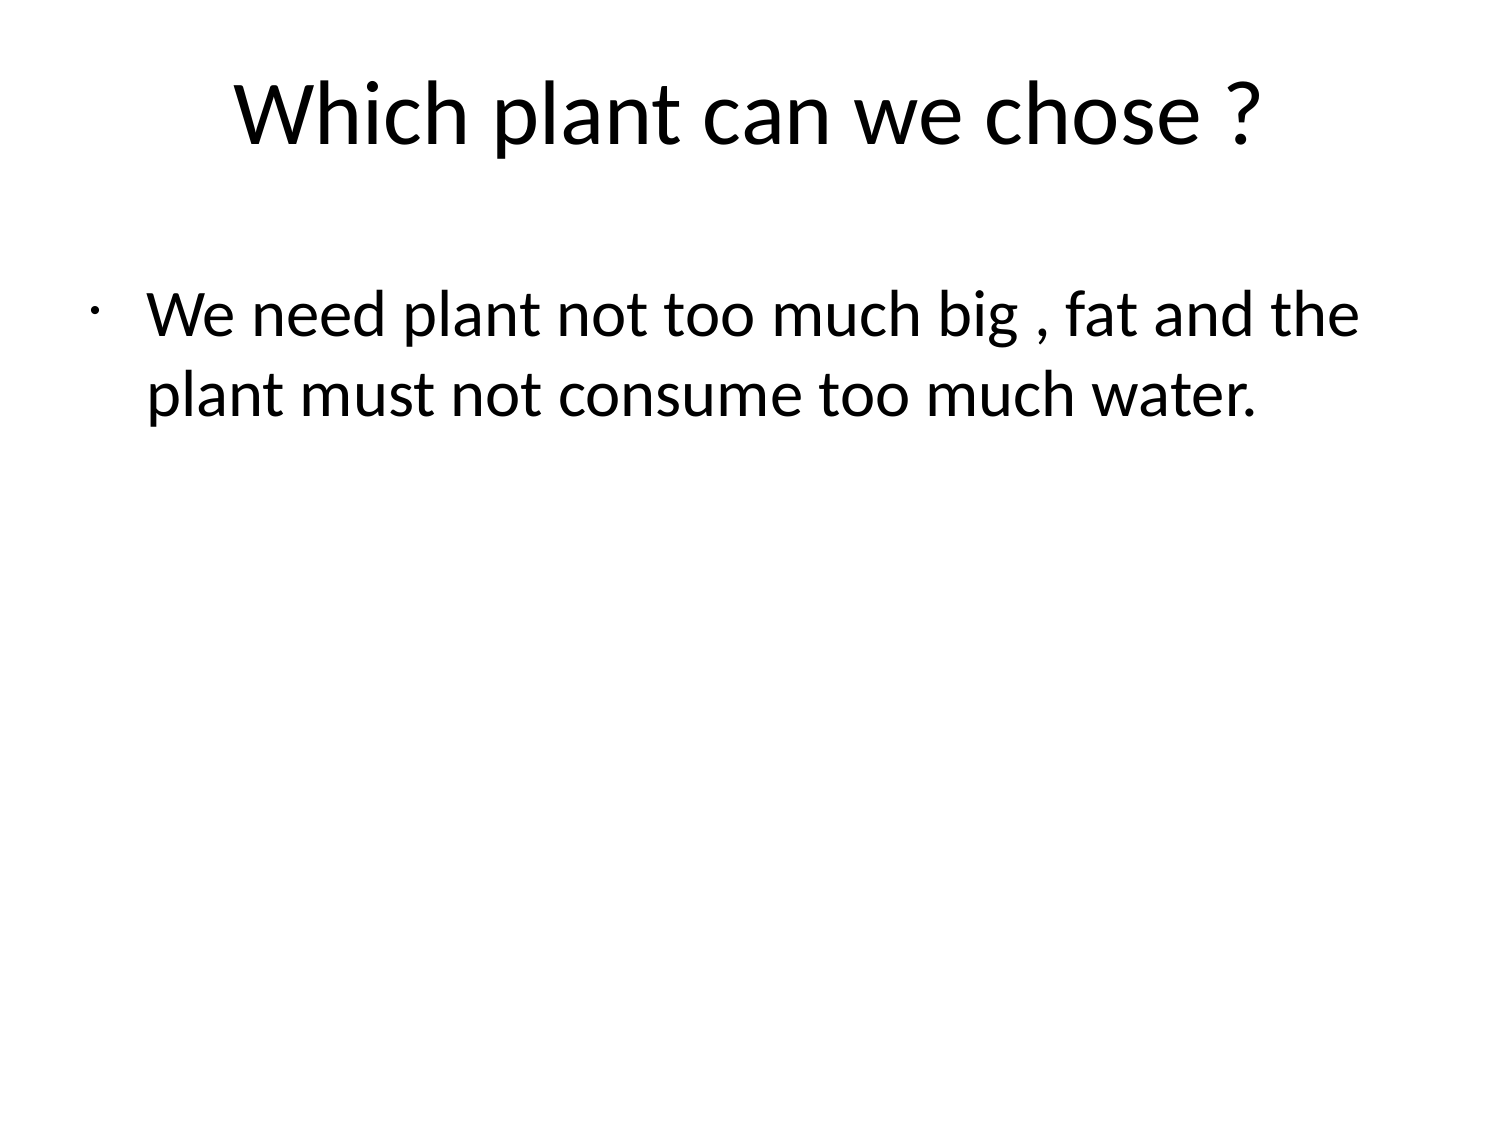

# Which plant can we chose ?
We need plant not too much big , fat and the plant must not consume too much water.